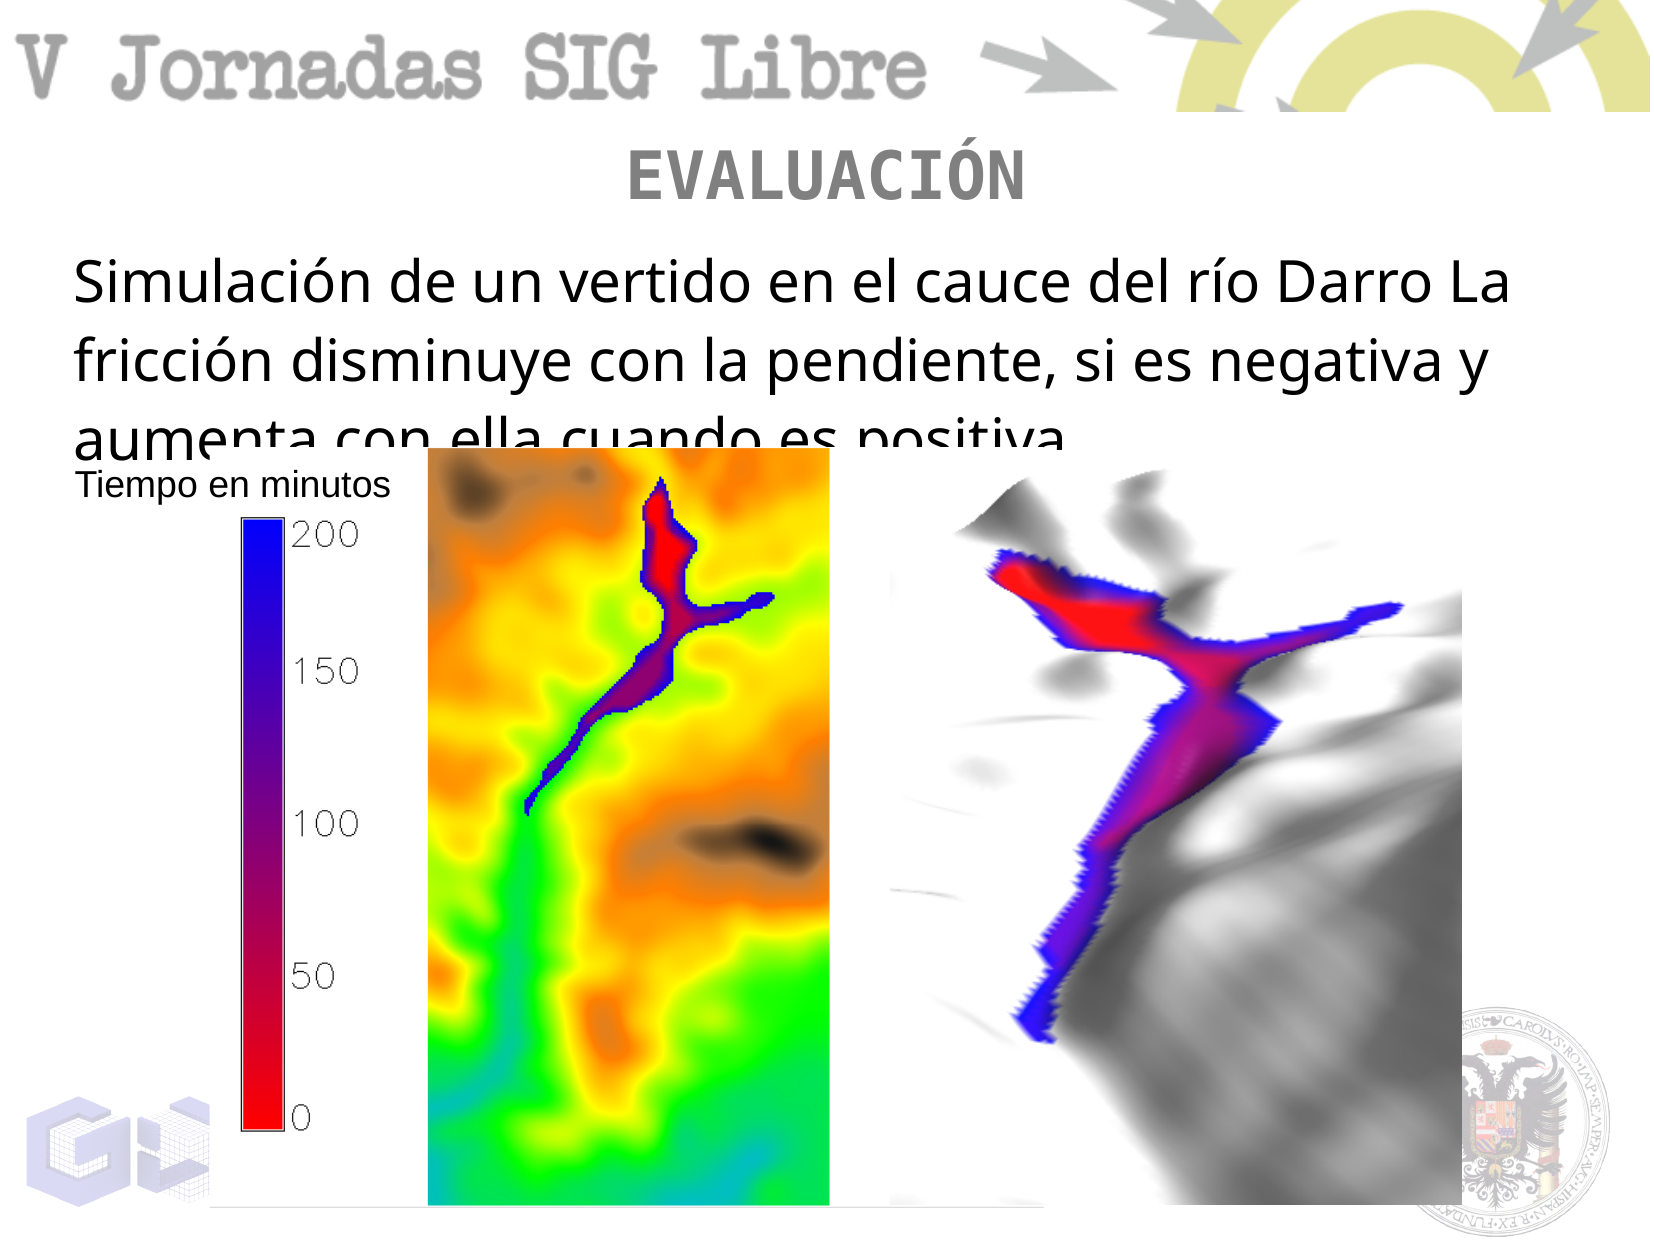

EVALUACIÓN
Simulación de un vertido en el cauce del río Darro La fricción disminuye con la pendiente, si es negativa y aumenta con ella cuando es positiva.
Tiempo en minutos